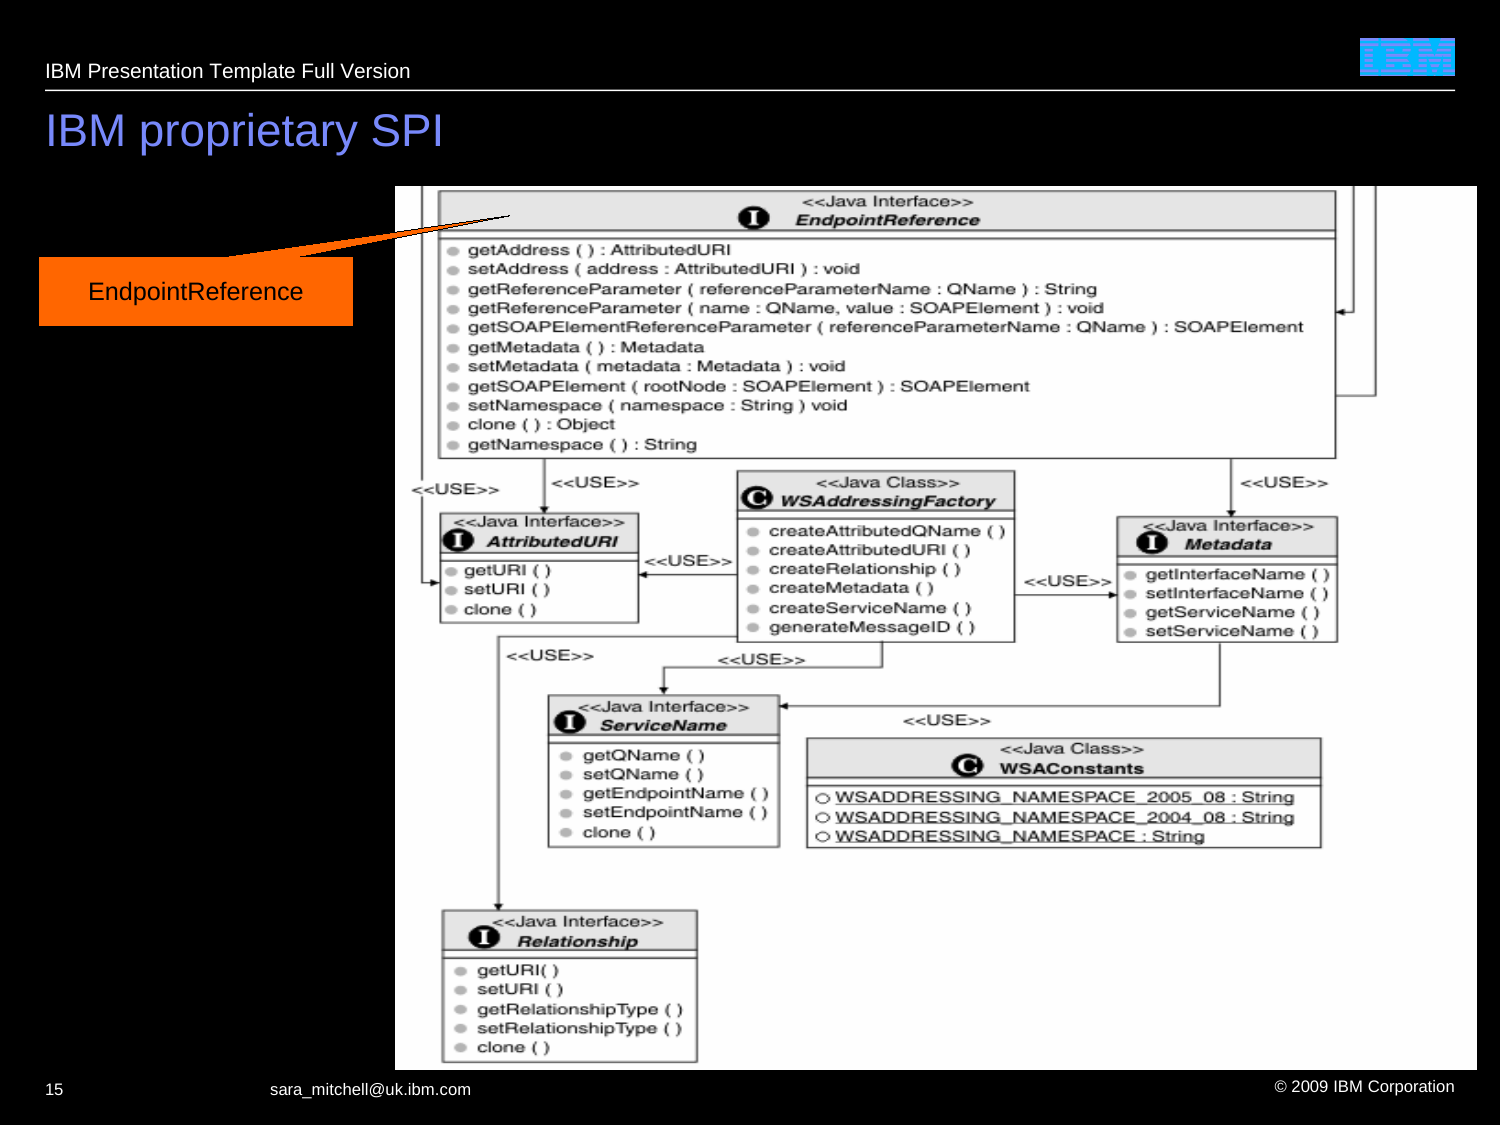

IBM Presentation Template Full Version
# IBM proprietary SPI
EndpointReference
15